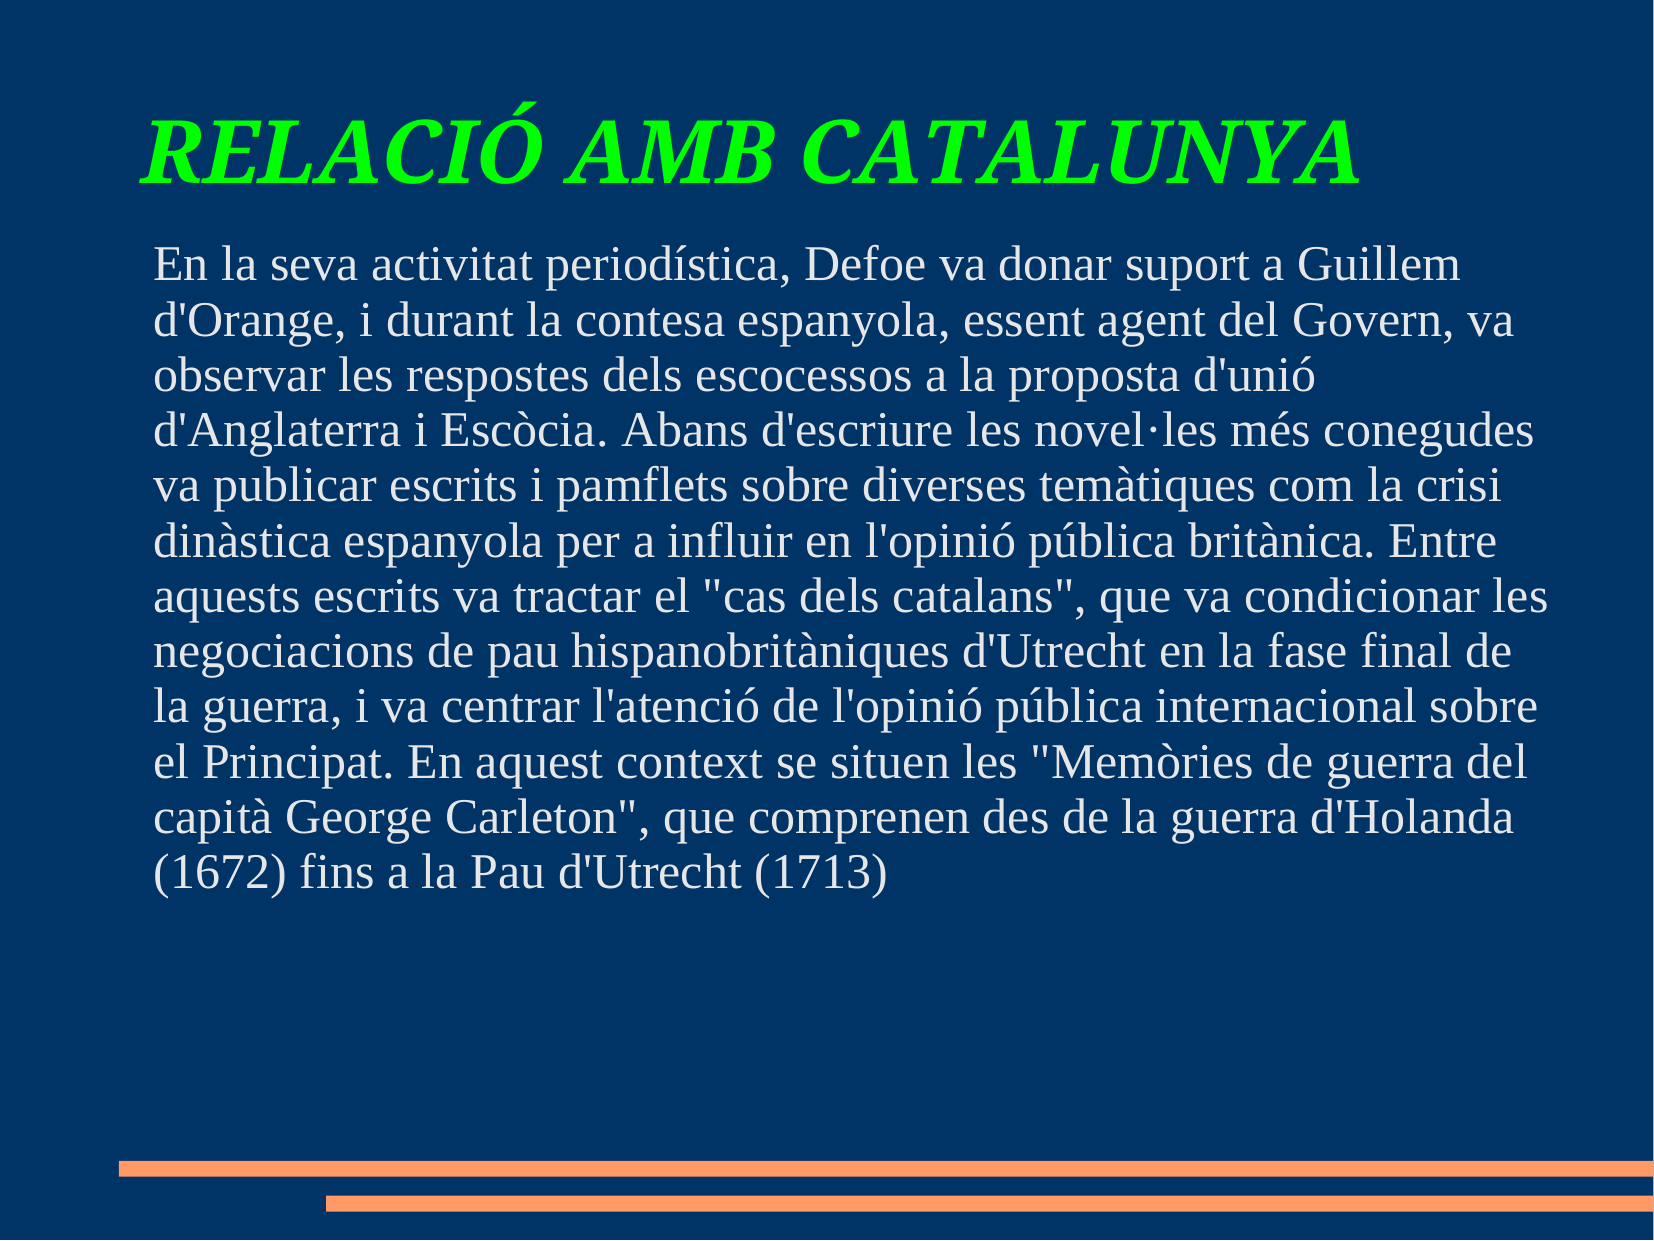

# RELACIÓ AMB CATALUNYA
En la seva activitat periodística, Defoe va donar suport a Guillem d'Orange, i durant la contesa espanyola, essent agent del Govern, va observar les respostes dels escocessos a la proposta d'unió d'Anglaterra i Escòcia. Abans d'escriure les novel·les més conegudes va publicar escrits i pamflets sobre diverses temàtiques com la crisi dinàstica espanyola per a influir en l'opinió pública britànica. Entre aquests escrits va tractar el "cas dels catalans", que va condicionar les negociacions de pau hispanobritàniques d'Utrecht en la fase final de la guerra, i va centrar l'atenció de l'opinió pública internacional sobre el Principat. En aquest context se situen les "Memòries de guerra del capità George Carleton", que comprenen des de la guerra d'Holanda (1672) fins a la Pau d'Utrecht (1713)